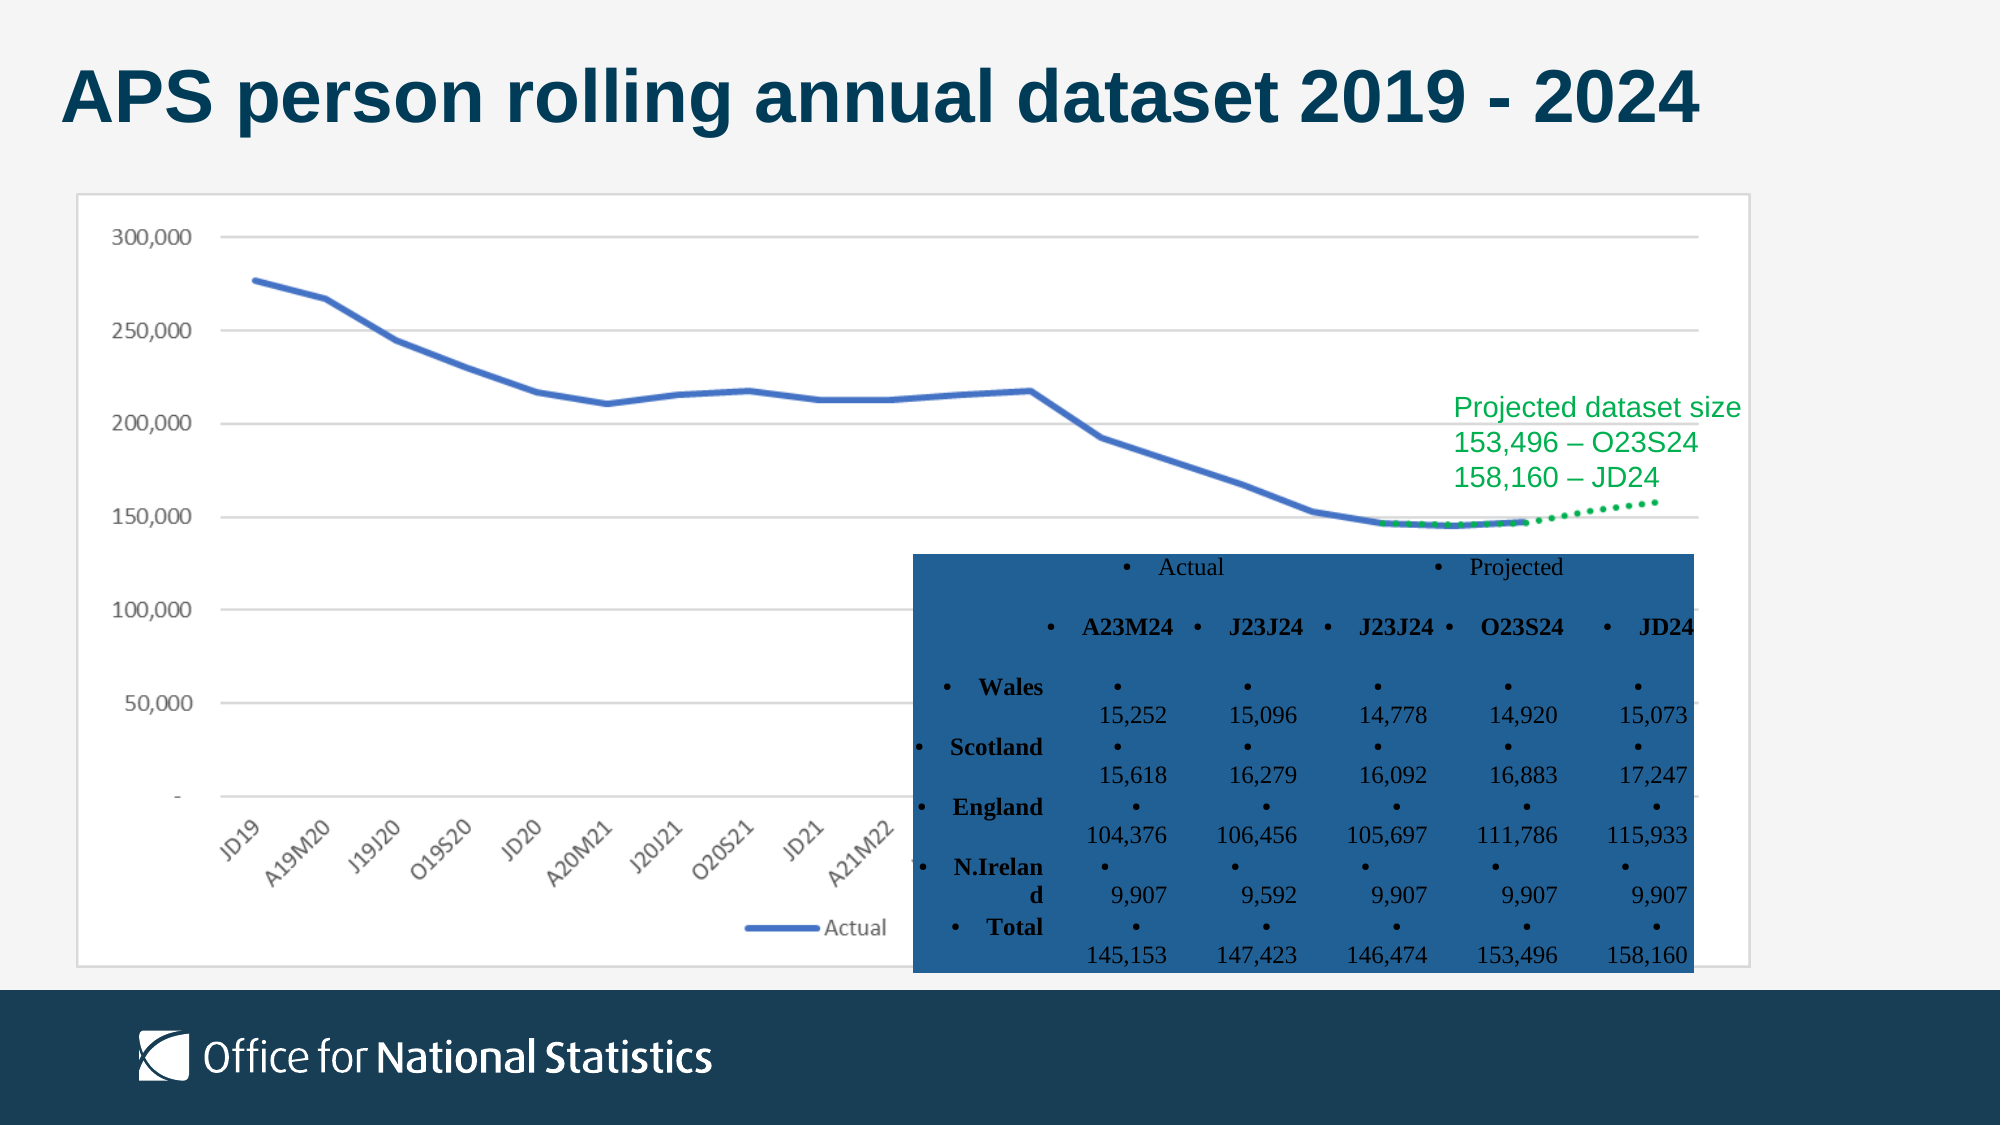

APS person rolling annual dataset 2019 - 2024
Projected dataset size 
153,496 – O23S24
158,160 – JD24
| | Actual | | Projected | | |
| --- | --- | --- | --- | --- | --- |
| | A23M24 | J23J24 | J23J24 | O23S24 | JD24 |
| Wales | 15,252 | 15,096 | 14,778 | 14,920 | 15,073 |
| Scotland | 15,618 | 16,279 | 16,092 | 16,883 | 17,247 |
| England | 104,376 | 106,456 | 105,697 | 111,786 | 115,933 |
| N.Ireland | 9,907 | 9,592 | 9,907 | 9,907 | 9,907 |
| Total | 145,153 | 147,423 | 146,474 | 153,496 | 158,160 |